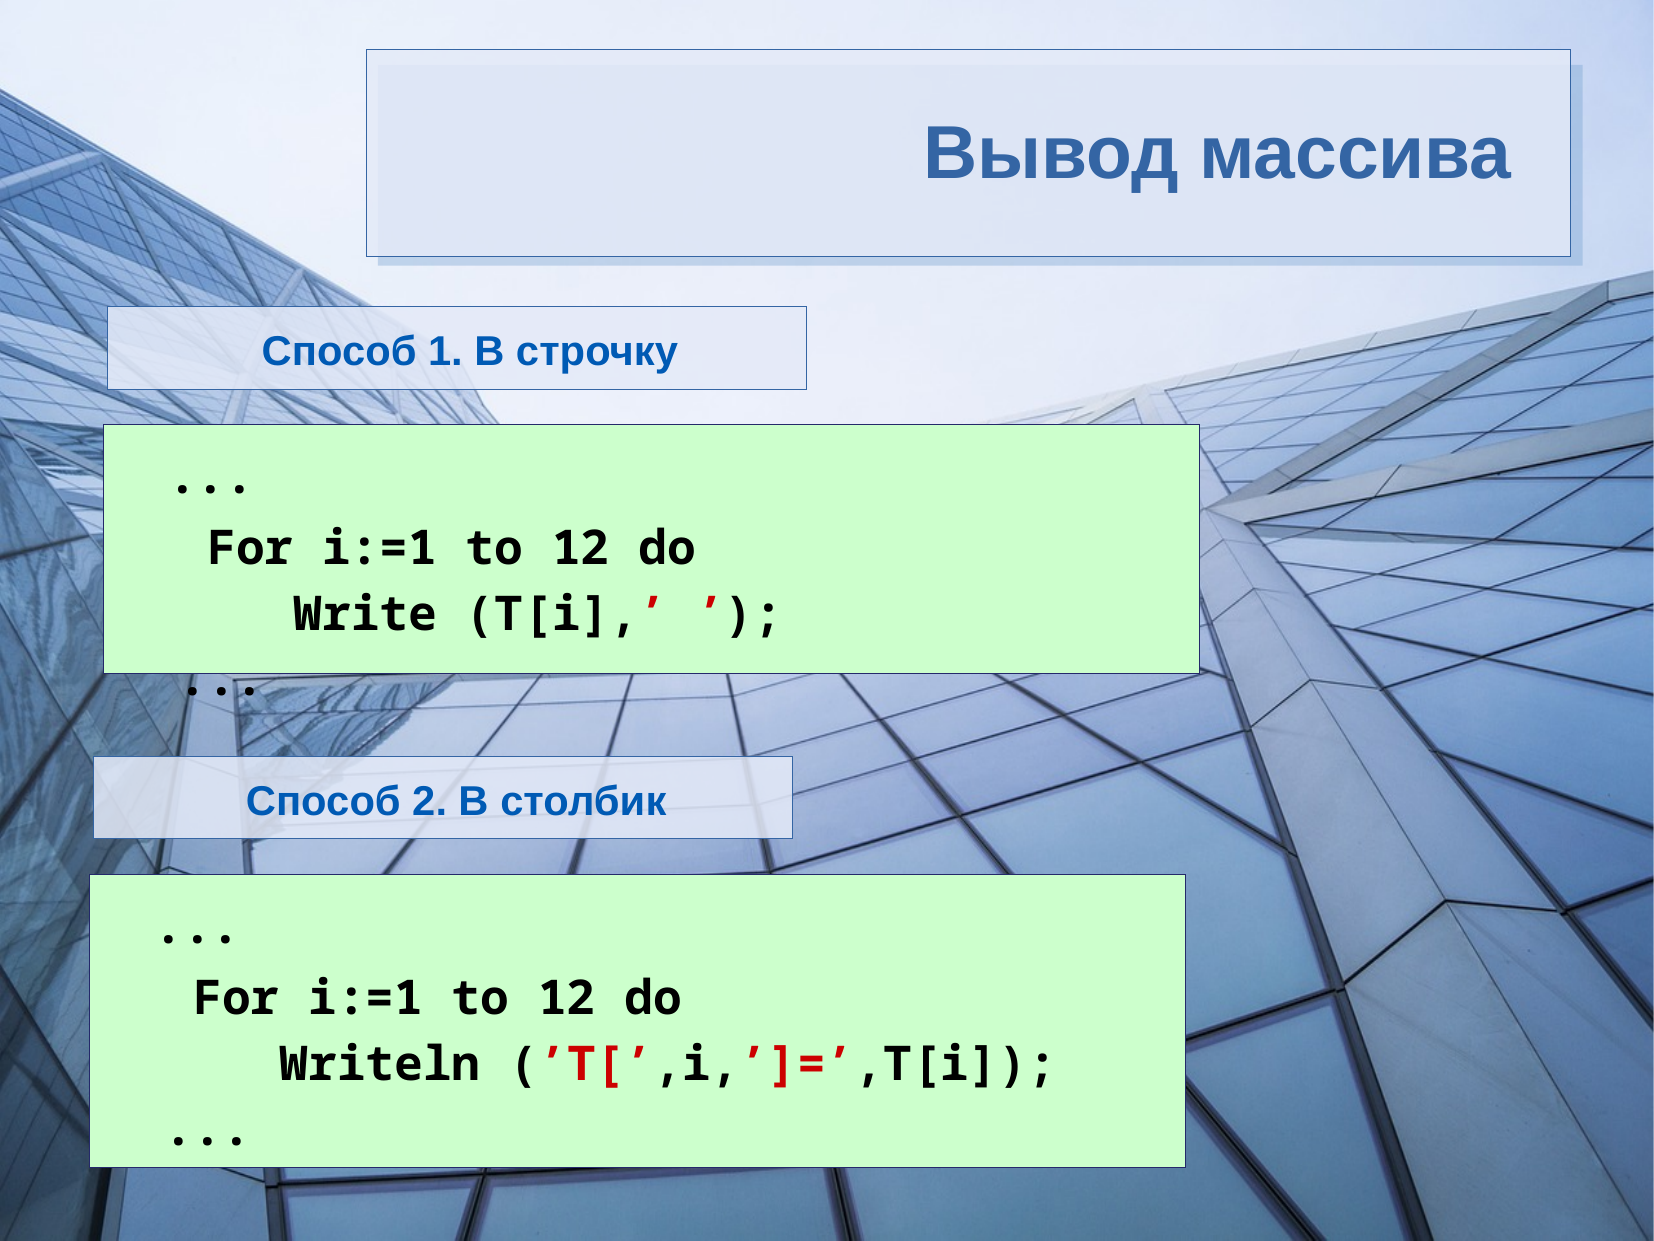

# Вывод массива
Способ 1. В строчку
...
 For i:=1 to 12 do
 Write (T[i],’ ’);
 ...
Способ 2. В столбик
...
 For i:=1 to 12 do
 Writeln (’T[’,i,’]=’,T[i]);
 ...